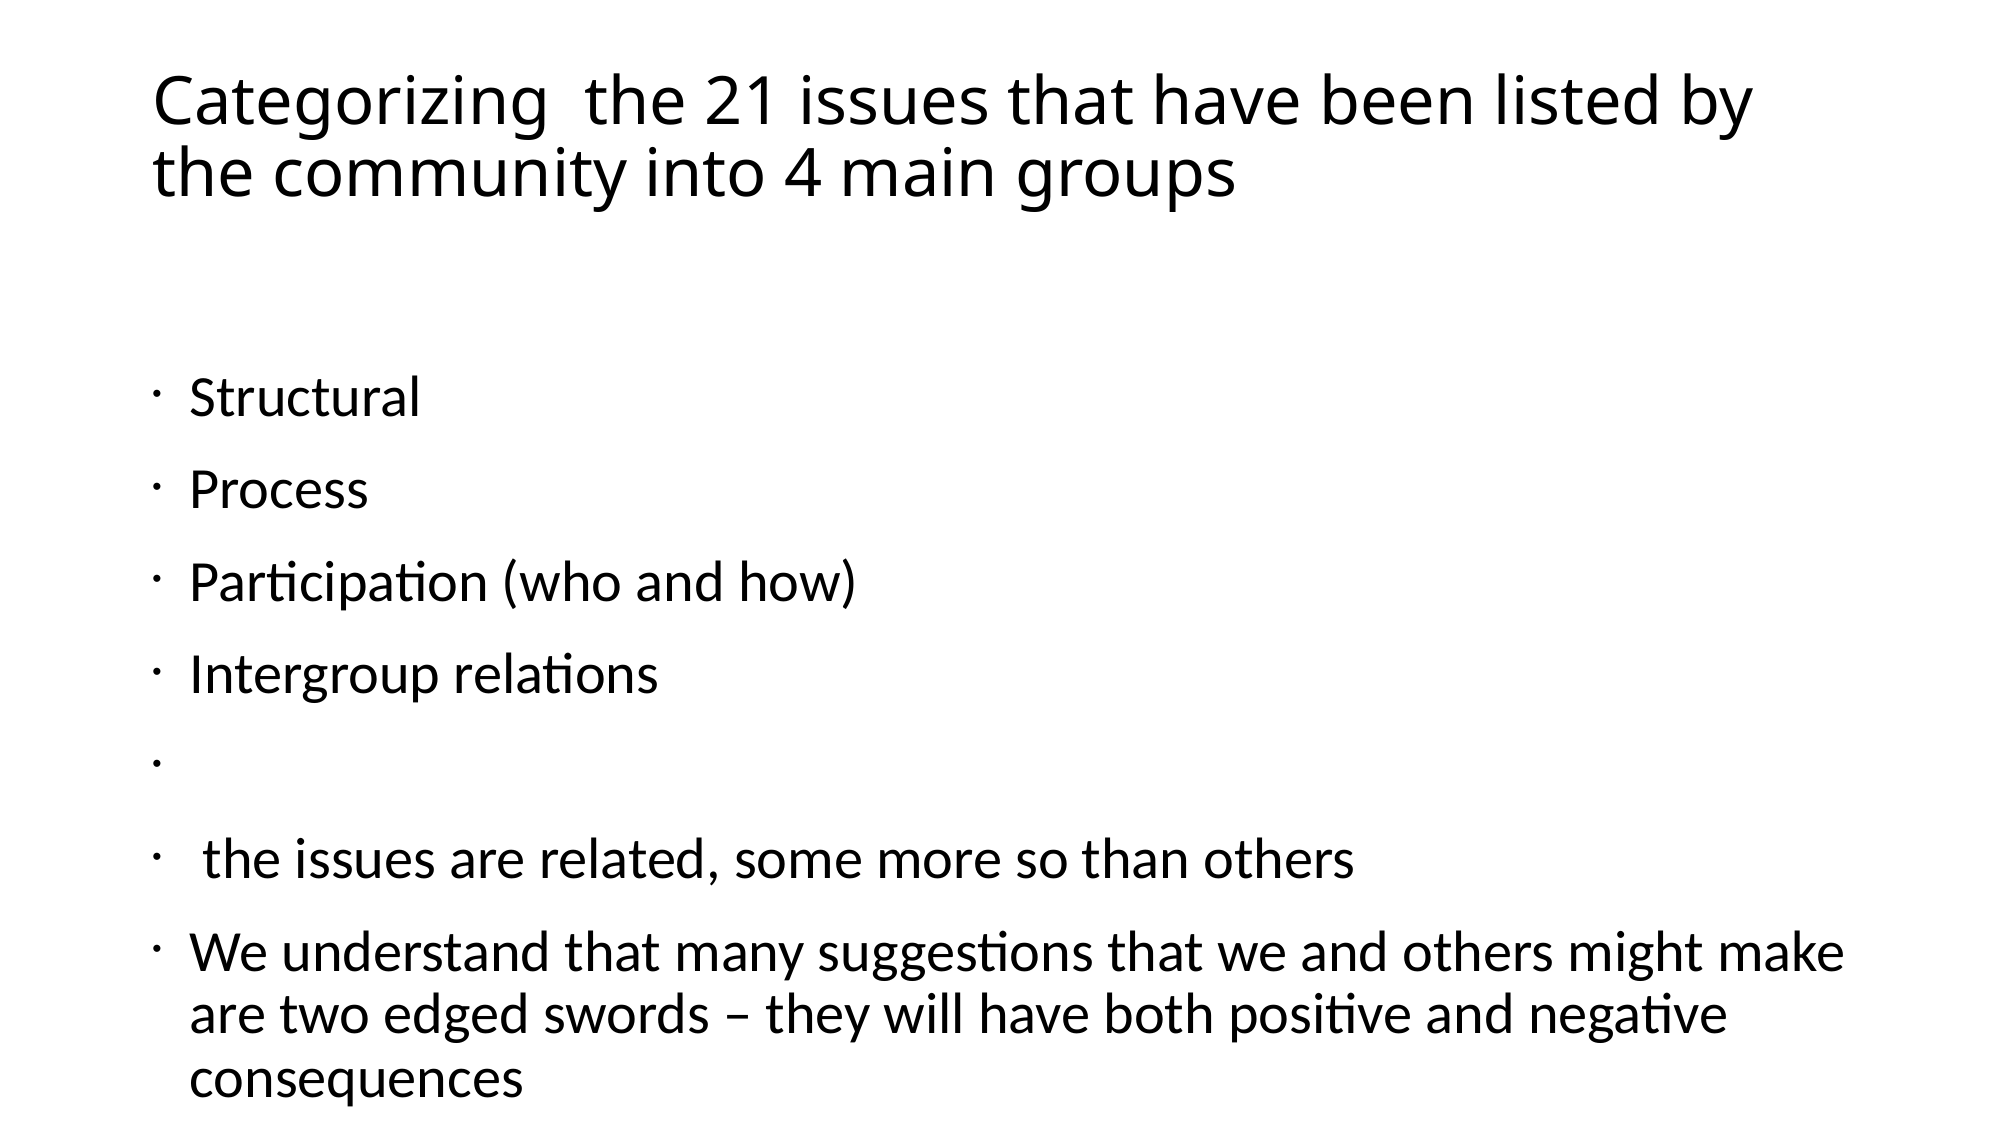

# Categorizing the 21 issues that have been listed by the community into 4 main groups
Structural
Process
Participation (who and how)
Intergroup relations
 the issues are related, some more so than others
We understand that many suggestions that we and others might make are two edged swords – they will have both positive and negative consequences